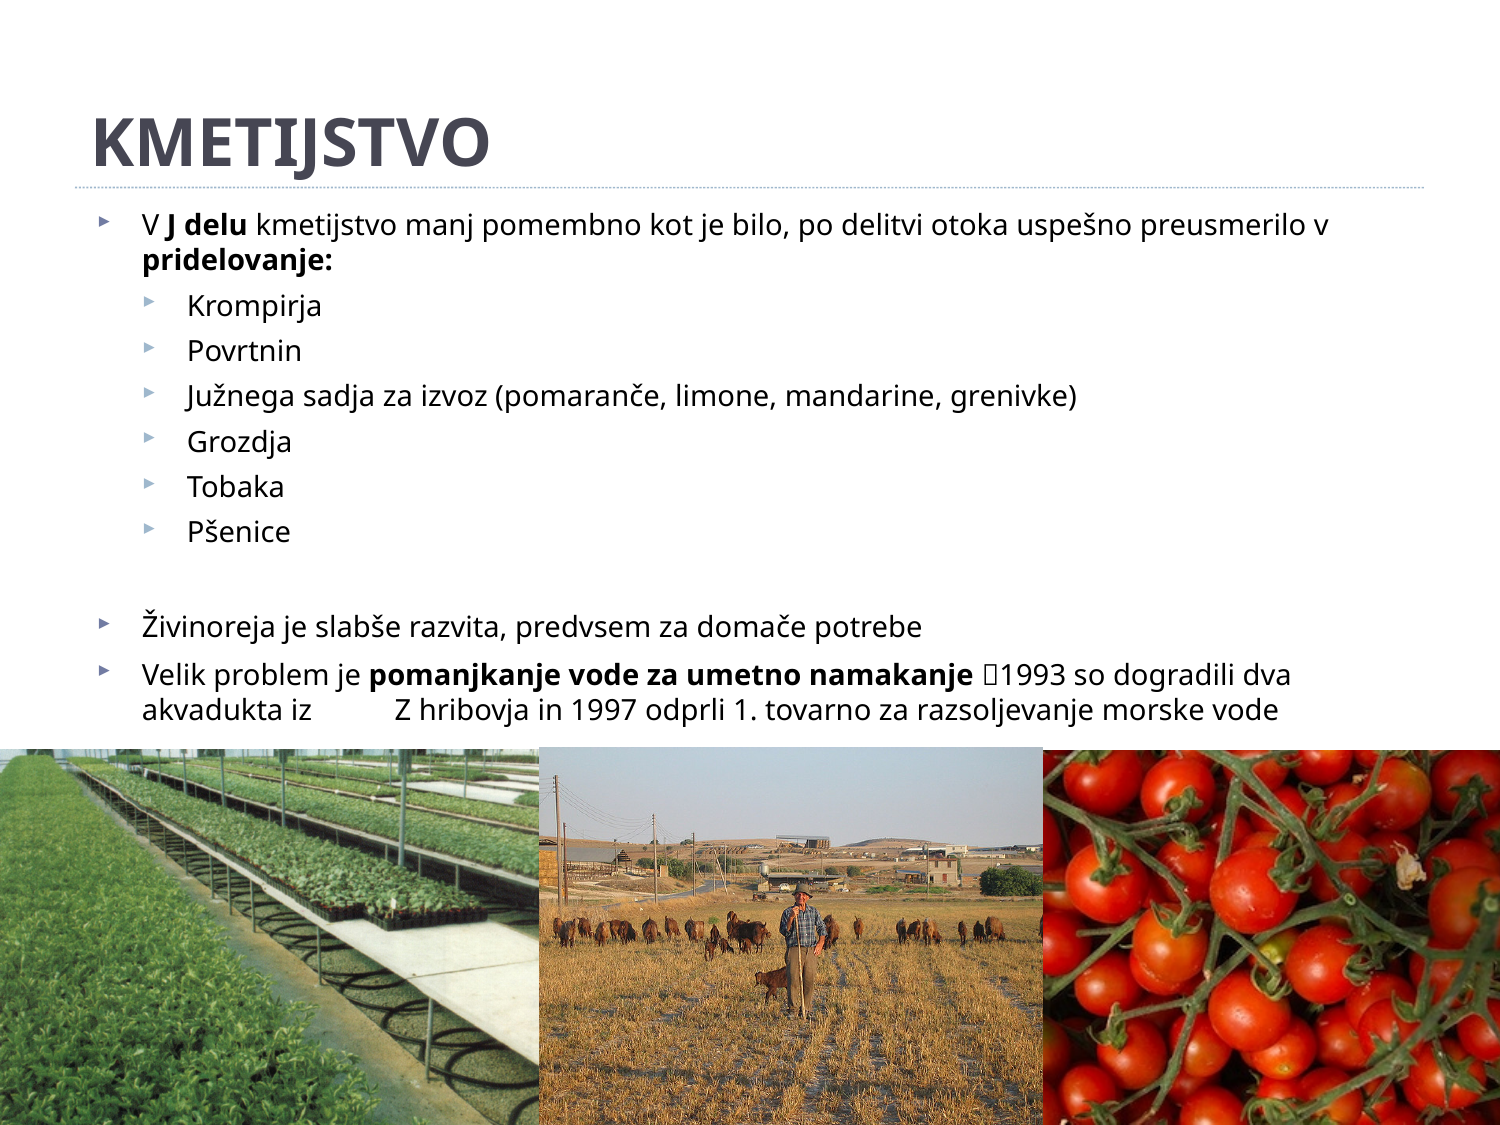

# KMETIJSTVO
V J delu kmetijstvo manj pomembno kot je bilo, po delitvi otoka uspešno preusmerilo v pridelovanje:
Krompirja
Povrtnin
Južnega sadja za izvoz (pomaranče, limone, mandarine, grenivke)
Grozdja
Tobaka
Pšenice
Živinoreja je slabše razvita, predvsem za domače potrebe
Velik problem je pomanjkanje vode za umetno namakanje 1993 so dogradili dva akvadukta iz Z hribovja in 1997 odprli 1. tovarno za razsoljevanje morske vode